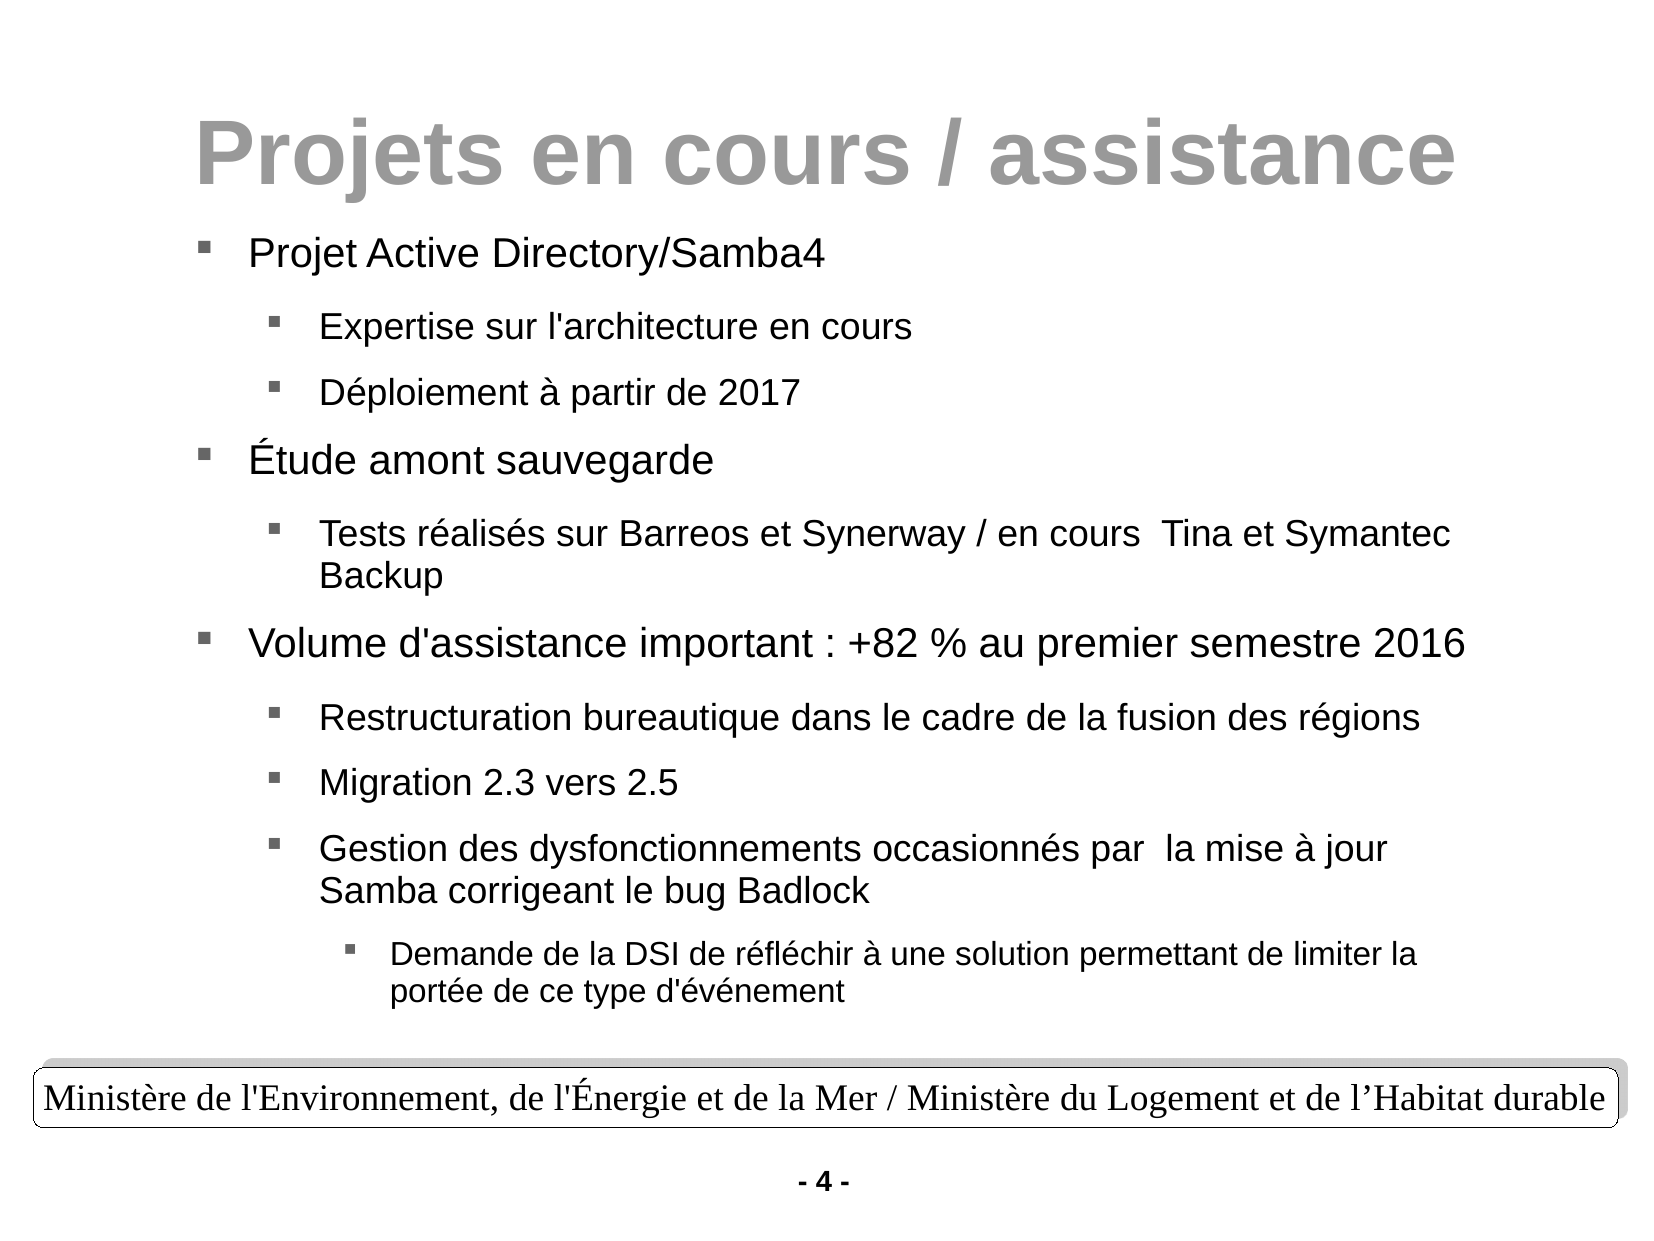

# Projets en cours / assistance
Projet Active Directory/Samba4
Expertise sur l'architecture en cours
Déploiement à partir de 2017
Étude amont sauvegarde
Tests réalisés sur Barreos et Synerway / en cours Tina et Symantec Backup
Volume d'assistance important : +82 % au premier semestre 2016
Restructuration bureautique dans le cadre de la fusion des régions
Migration 2.3 vers 2.5
Gestion des dysfonctionnements occasionnés par la mise à jour Samba corrigeant le bug Badlock
Demande de la DSI de réfléchir à une solution permettant de limiter la portée de ce type d'événement